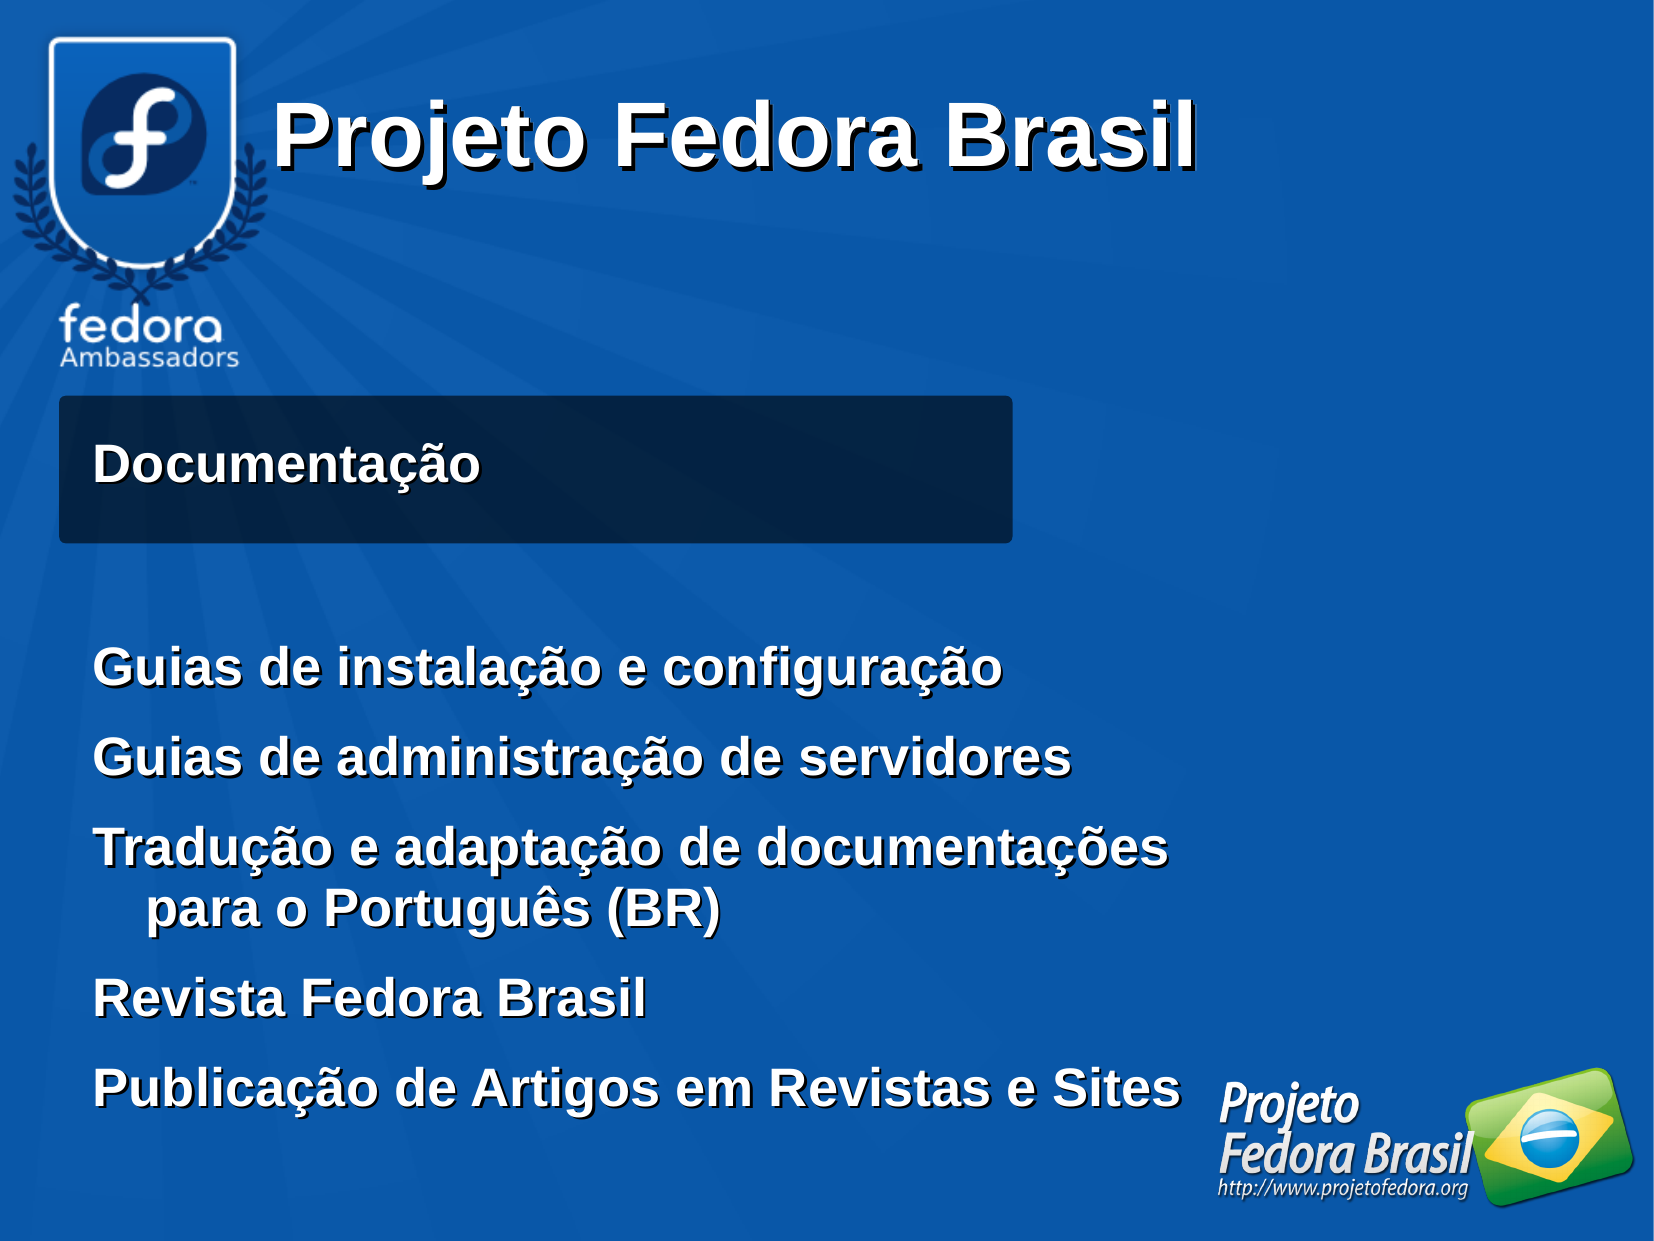

# Projeto Fedora Brasil
Documentação
Guias de instalação e configuração
Guias de administração de servidores
Tradução e adaptação de documentações para o Português (BR)
Revista Fedora Brasil
Publicação de Artigos em Revistas e Sites